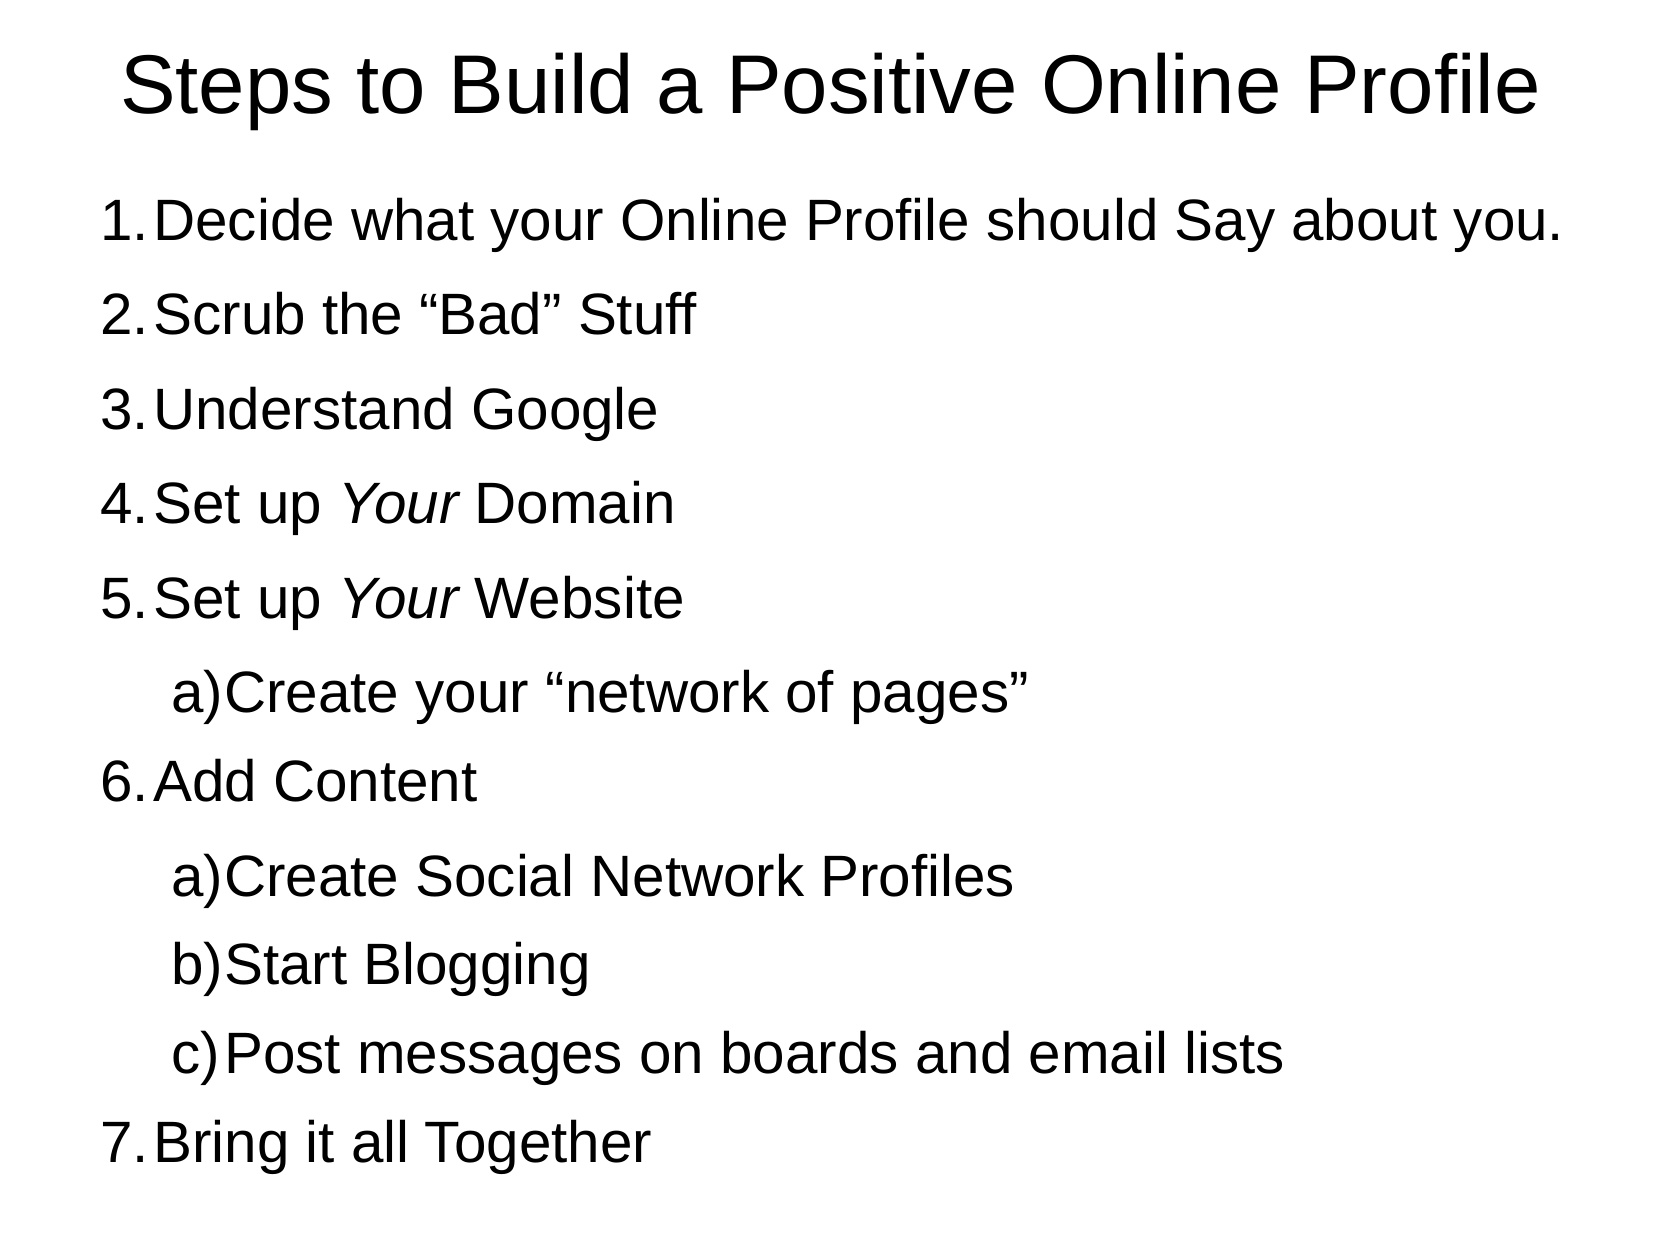

# Steps to Build a Positive Online Profile
Decide what your Online Profile should Say about you.
Scrub the “Bad” Stuff
Understand Google
Set up Your Domain
Set up Your Website
Create your “network of pages”
Add Content
Create Social Network Profiles
Start Blogging
Post messages on boards and email lists
Bring it all Together